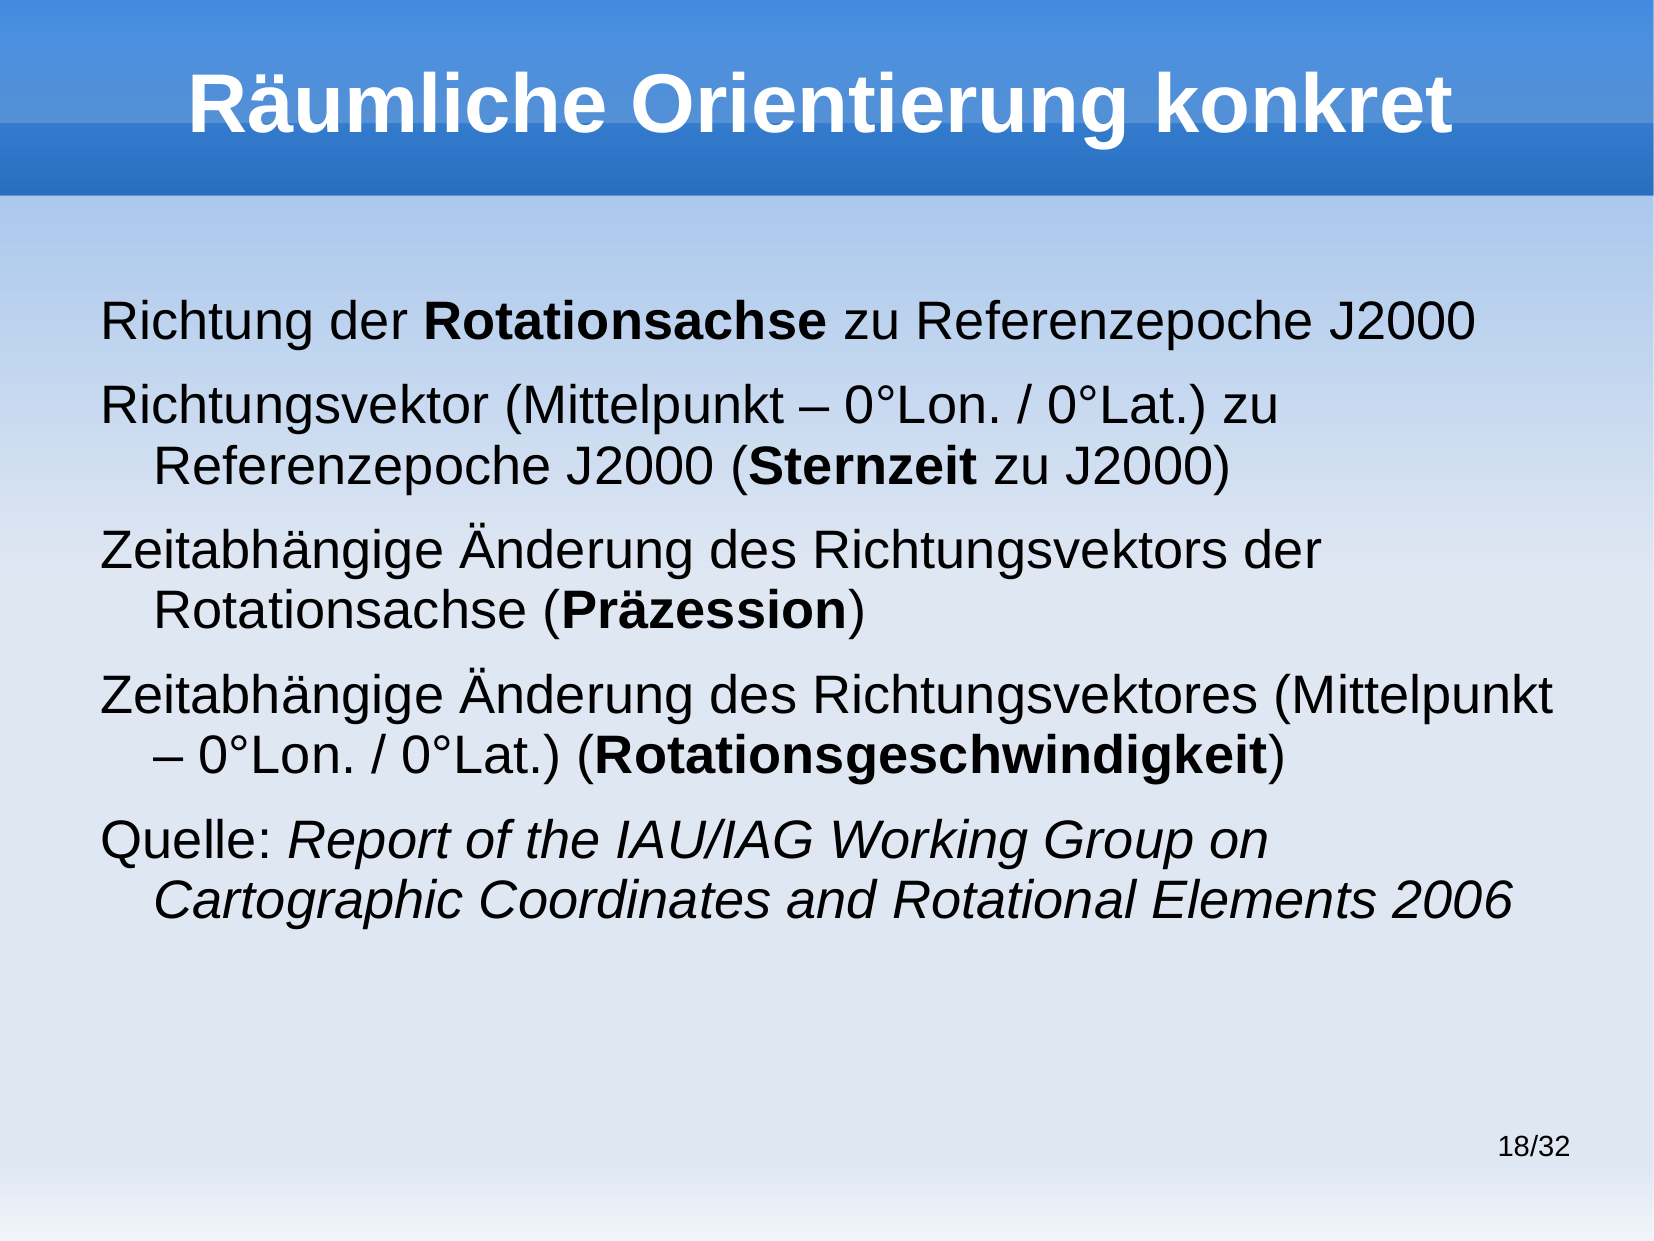

# Räumliche Orientierung konkret
Richtung der Rotationsachse zu Referenzepoche J2000
Richtungsvektor (Mittelpunkt – 0°Lon. / 0°Lat.) zu Referenzepoche J2000 (Sternzeit zu J2000)
Zeitabhängige Änderung des Richtungsvektors der Rotationsachse (Präzession)
Zeitabhängige Änderung des Richtungsvektores (Mittelpunkt – 0°Lon. / 0°Lat.) (Rotationsgeschwindigkeit)
Quelle: Report of the IAU/IAG Working Group on Cartographic Coordinates and Rotational Elements 2006
18